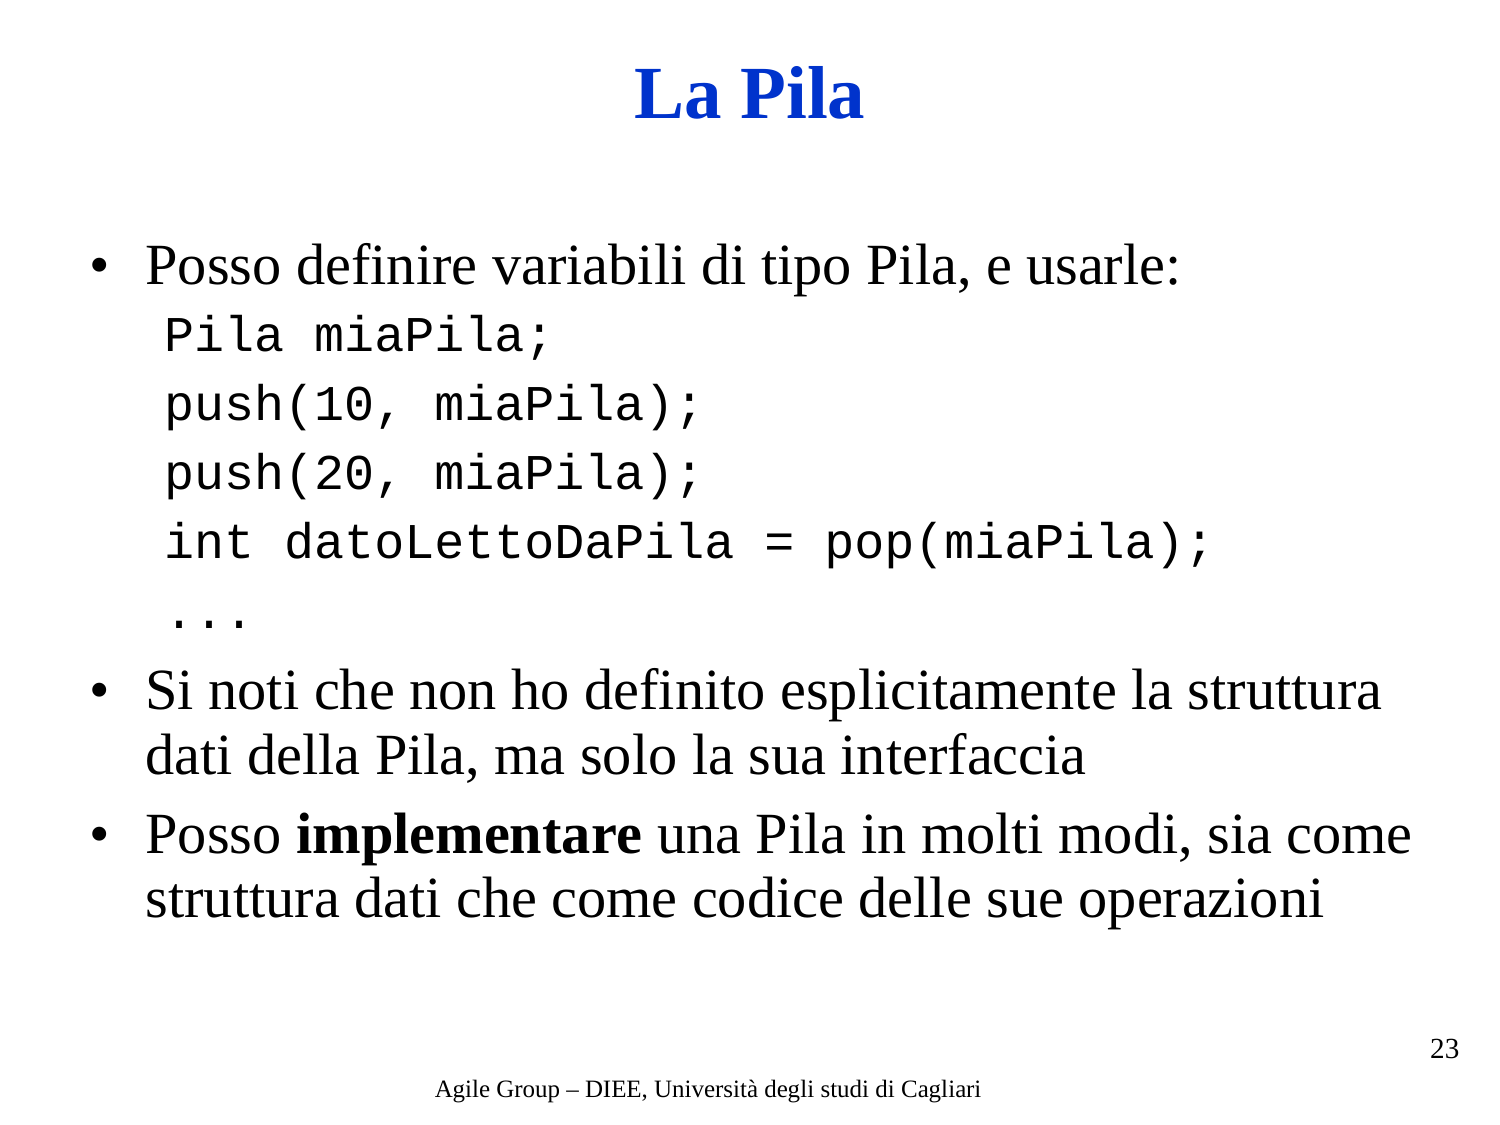

# La Pila
Posso definire variabili di tipo Pila, e usarle:
		Pila miaPila;
		push(10, miaPila);
		push(20, miaPila);
		int datoLettoDaPila = pop(miaPila);
		...
Si noti che non ho definito esplicitamente la struttura dati della Pila, ma solo la sua interfaccia
Posso implementare una Pila in molti modi, sia come struttura dati che come codice delle sue operazioni
23